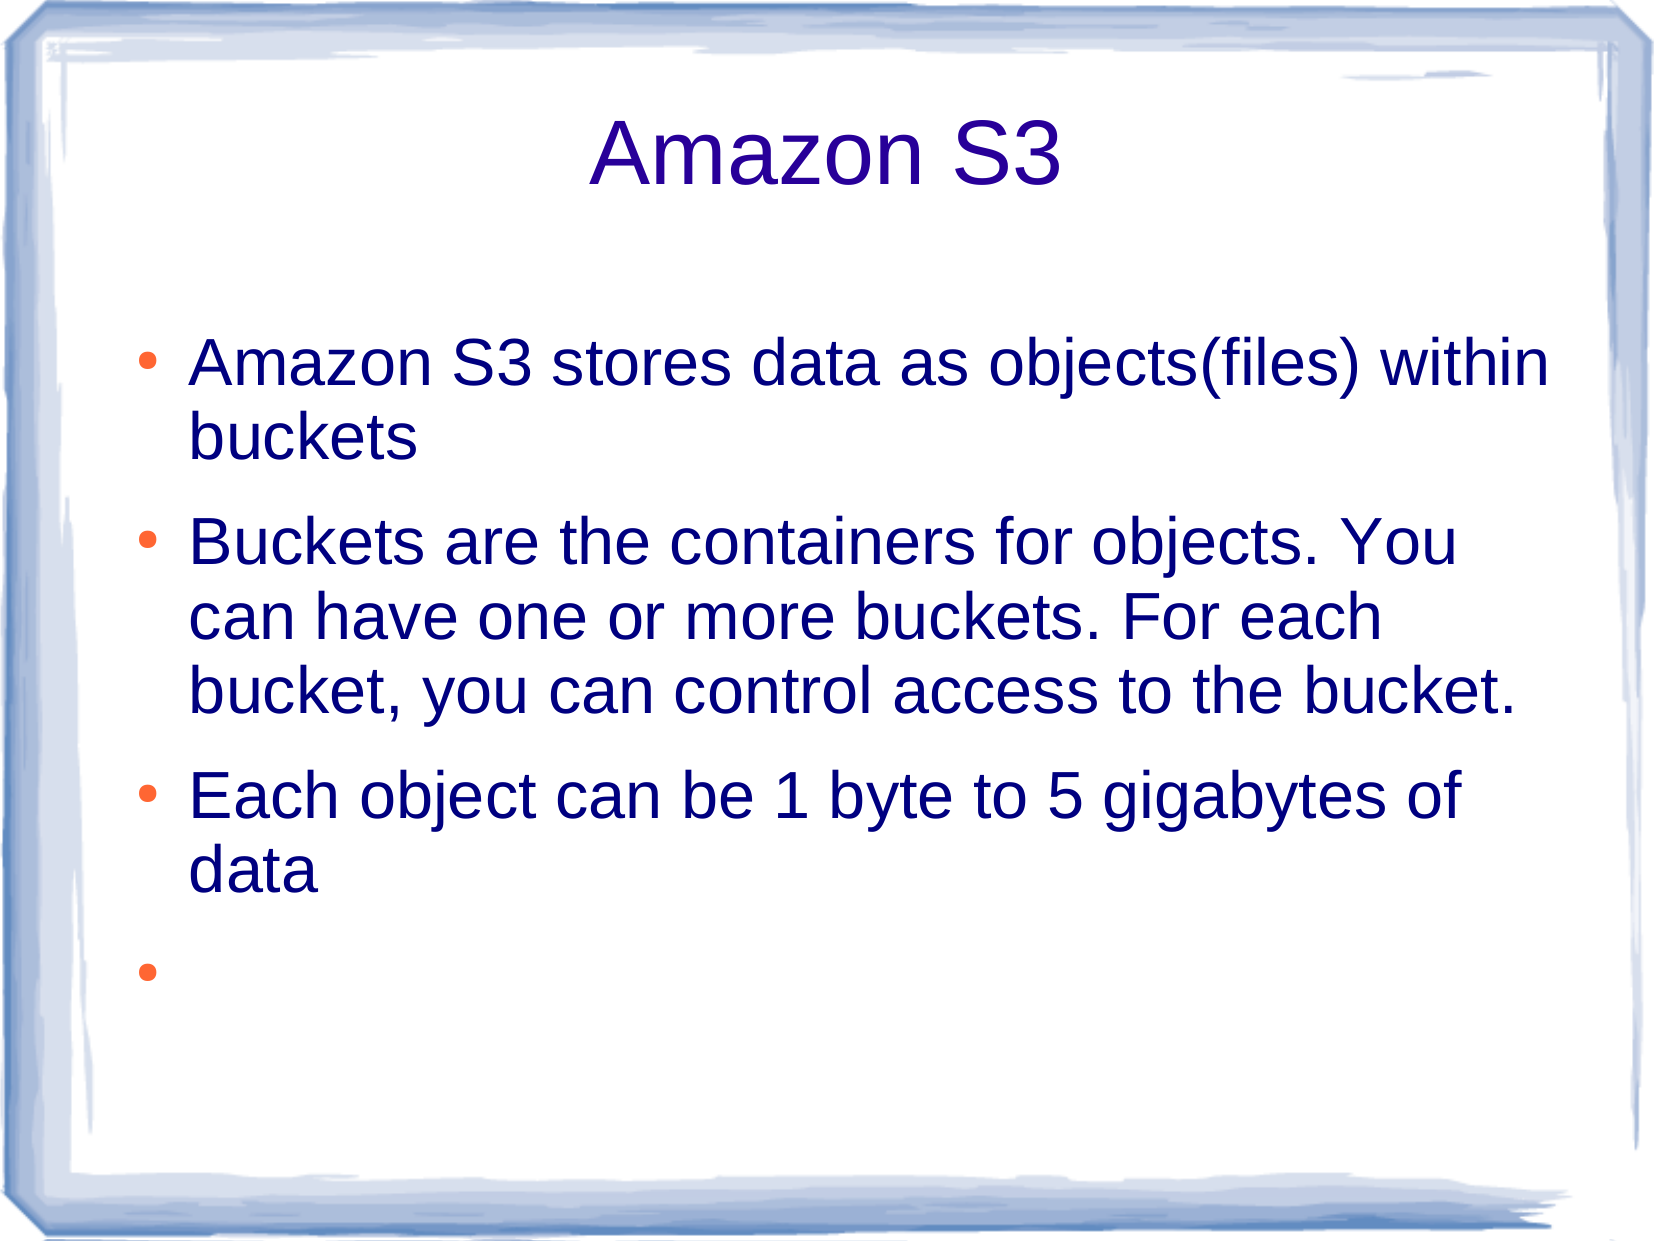

# Amazon S3
Amazon S3 stores data as objects(files) within buckets
Buckets are the containers for objects. You can have one or more buckets. For each bucket, you can control access to the bucket.
Each object can be 1 byte to 5 gigabytes of data